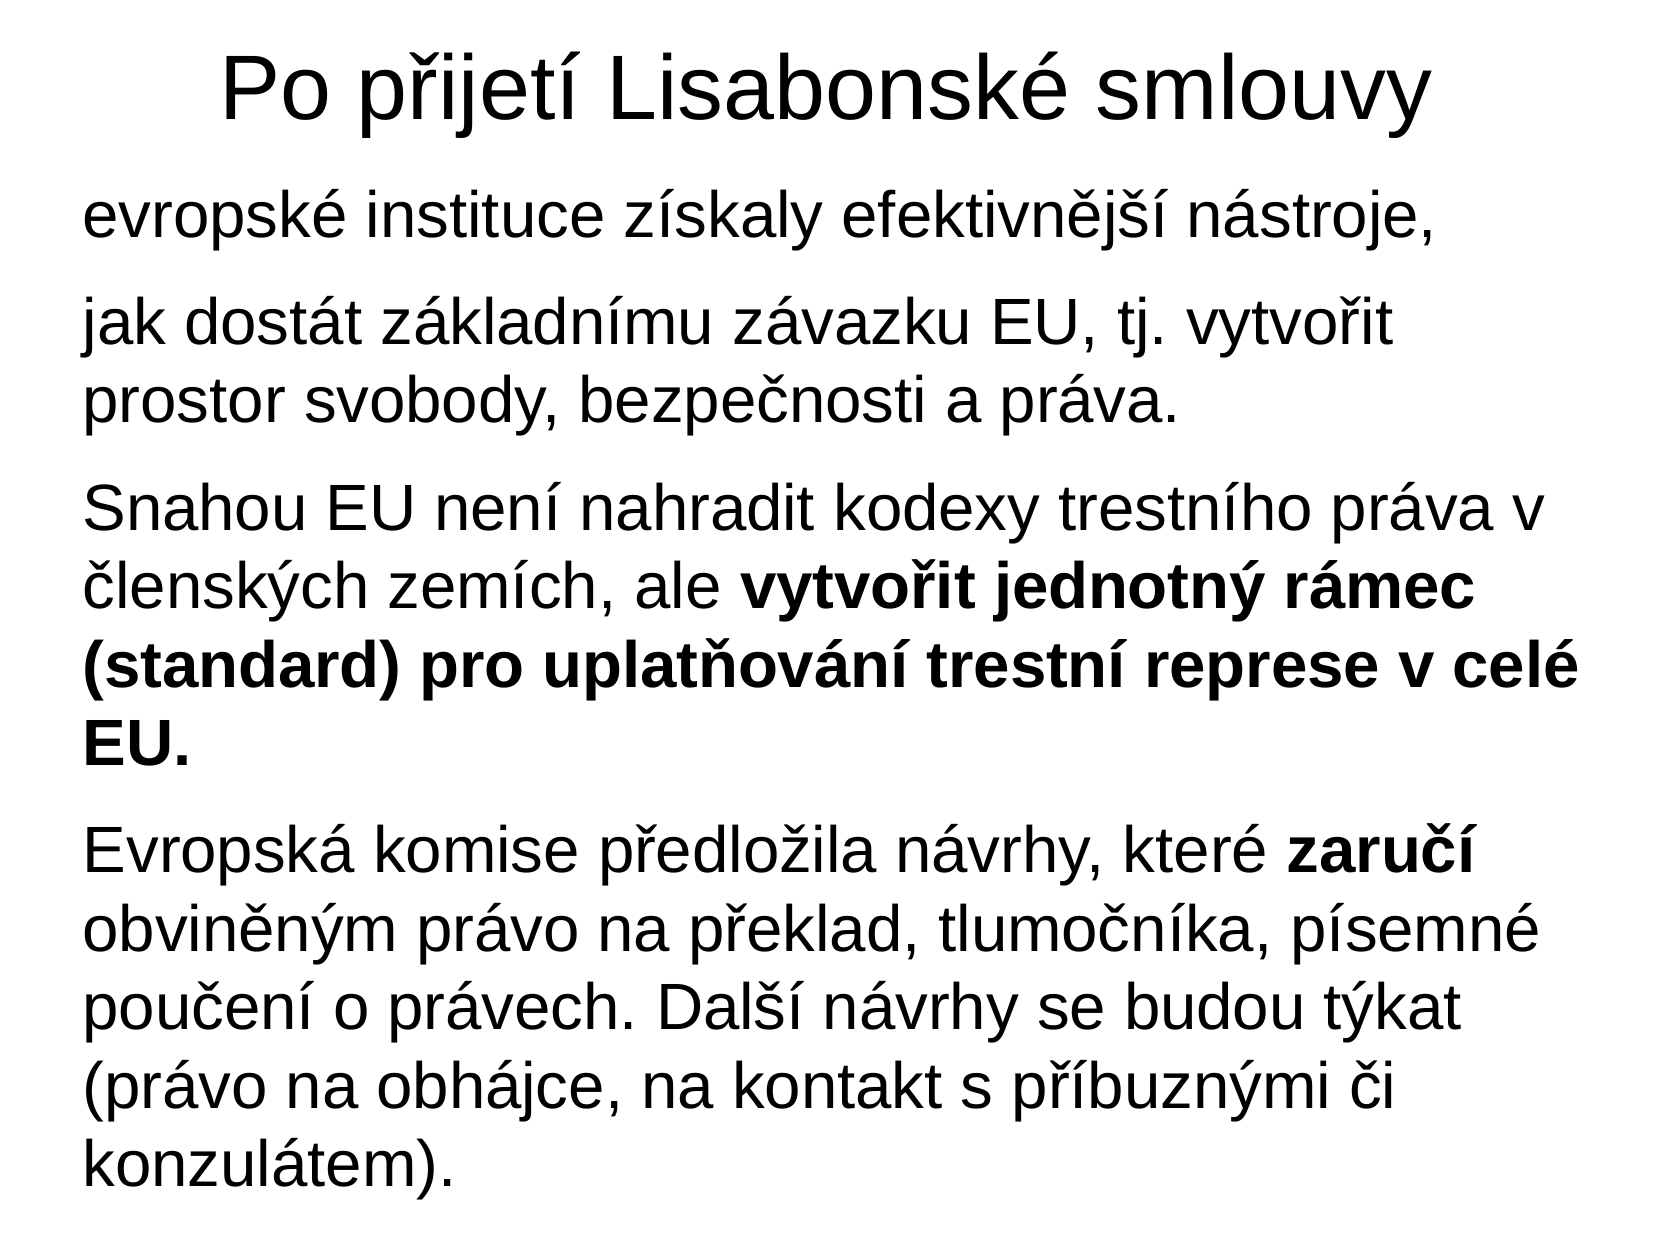

# Po přijetí Lisabonské smlouvy
evropské instituce získaly efektivnější nástroje,
jak dostát základnímu závazku EU, tj. vytvořit prostor svobody, bezpečnosti a práva.
Snahou EU není nahradit kodexy trestního práva v členských zemích, ale vytvořit jednotný rámec (standard) pro uplatňování trestní represe v celé EU.
Evropská komise předložila návrhy, které zaručí obviněným právo na překlad, tlumočníka, písemné poučení o právech. Další návrhy se budou týkat (právo na obhájce, na kontakt s příbuznými či konzulátem).